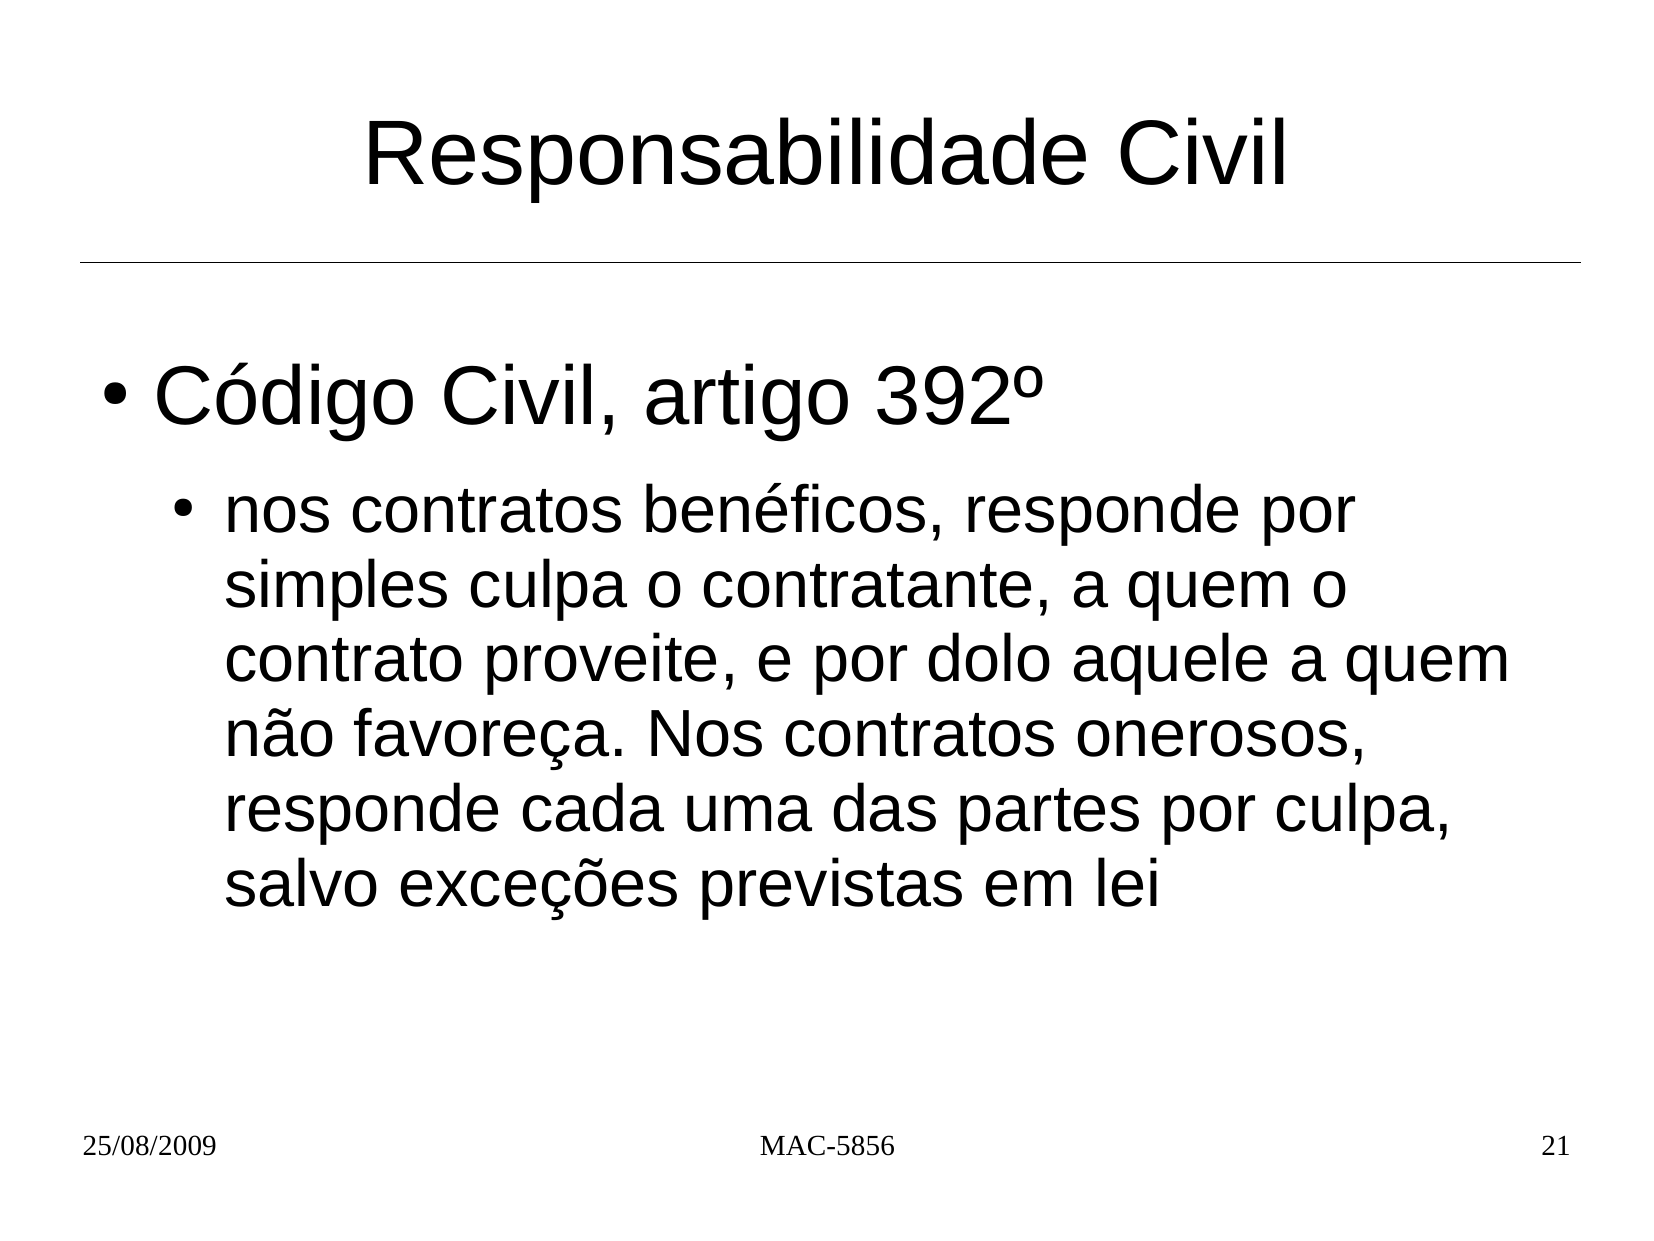

# Responsabilidade Civil
Código Civil, artigo 392º
nos contratos benéficos, responde por simples culpa o contratante, a quem o contrato proveite, e por dolo aquele a quem não favoreça. Nos contratos onerosos, responde cada uma das partes por culpa, salvo exceções previstas em lei
25/08/2009
MAC-5856
21